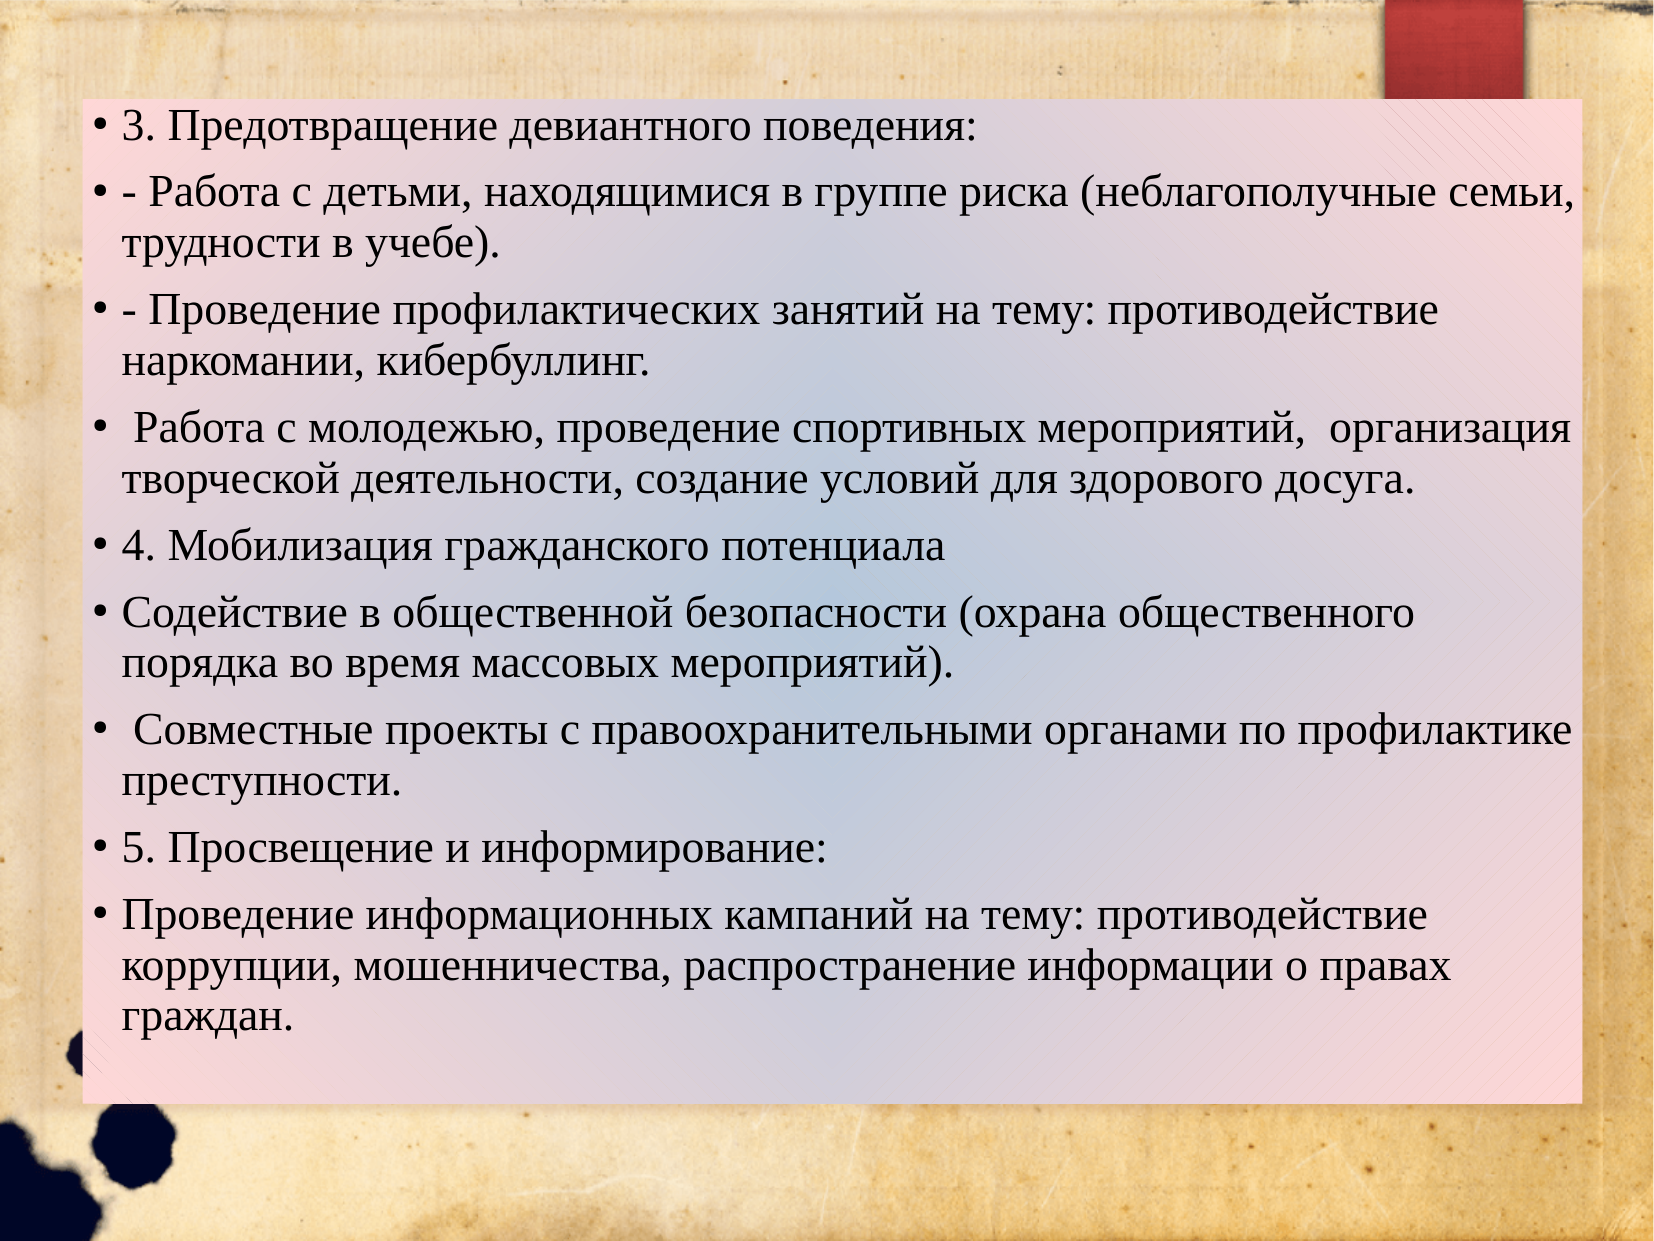

# 3. Предотвращение девиантного поведения:
- Работа с детьми, находящимися в группе риска (неблагополучные семьи, трудности в учебе).
- Проведение профилактических занятий на тему: противодействие наркомании, кибербуллинг.
 Работа с молодежью, проведение спортивных мероприятий, организация творческой деятельности, создание условий для здорового досуга.
4. Мобилизация гражданского потенциала
Содействие в общественной безопасности (охрана общественного порядка во время массовых мероприятий).
 Совместные проекты с правоохранительными органами по профилактике преступности.
5. Просвещение и информирование:
Проведение информационных кампаний на тему: противодействие коррупции, мошенничества, распространение информации о правах граждан.